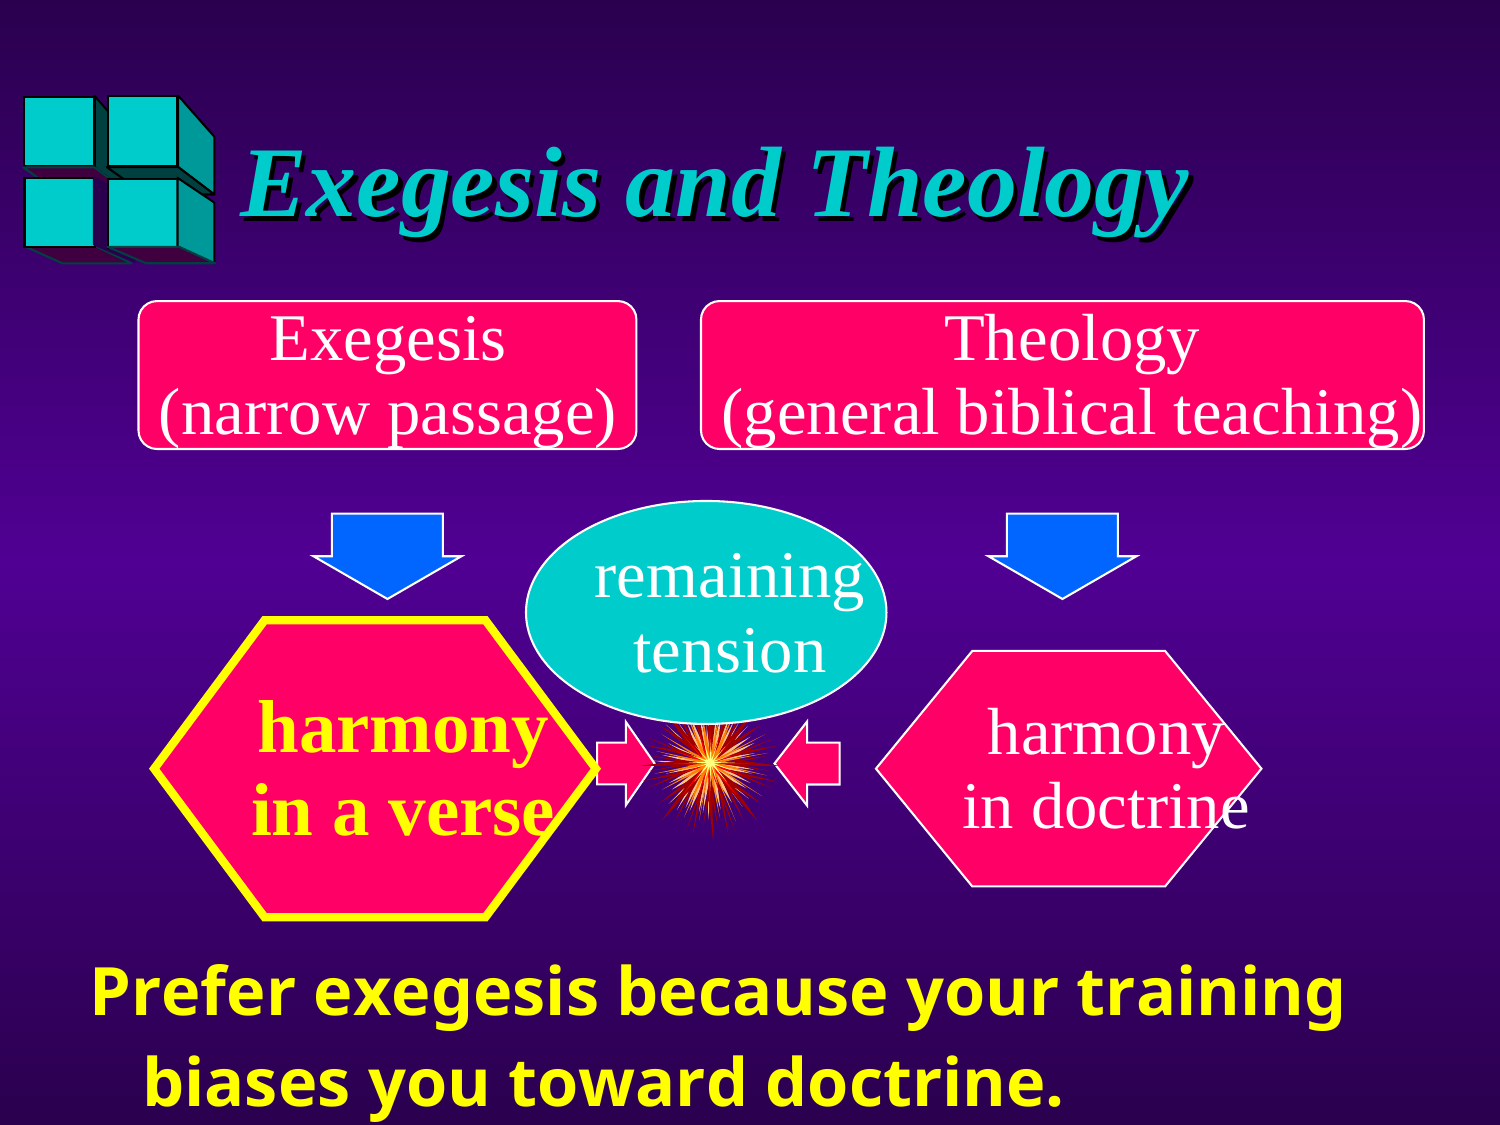

# Exegesis and Theology
Exegesis
(narrow passage)
Theology
(general biblical teaching)
remaining
tension
harmony
in a verse
harmony
in doctrine
harmony
in a verse
Prefer exegesis because your training biases you toward doctrine.